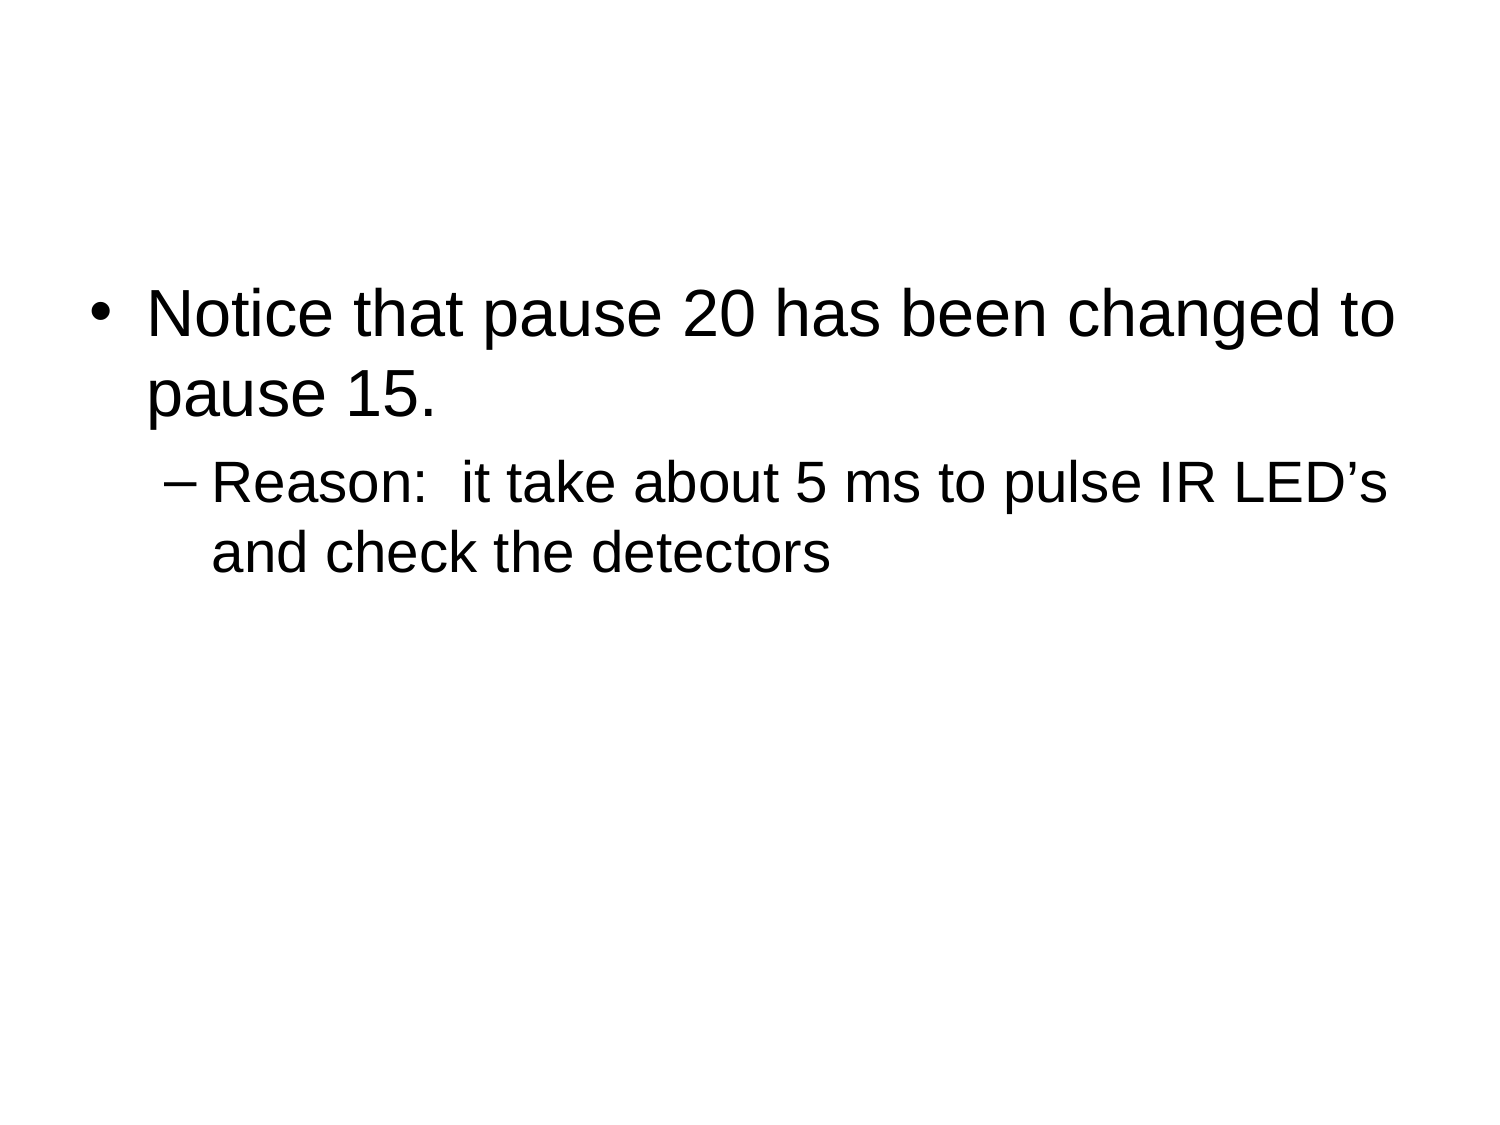

# Notice that pause 20 has been changed to pause 15.
Reason: it take about 5 ms to pulse IR LED’s and check the detectors